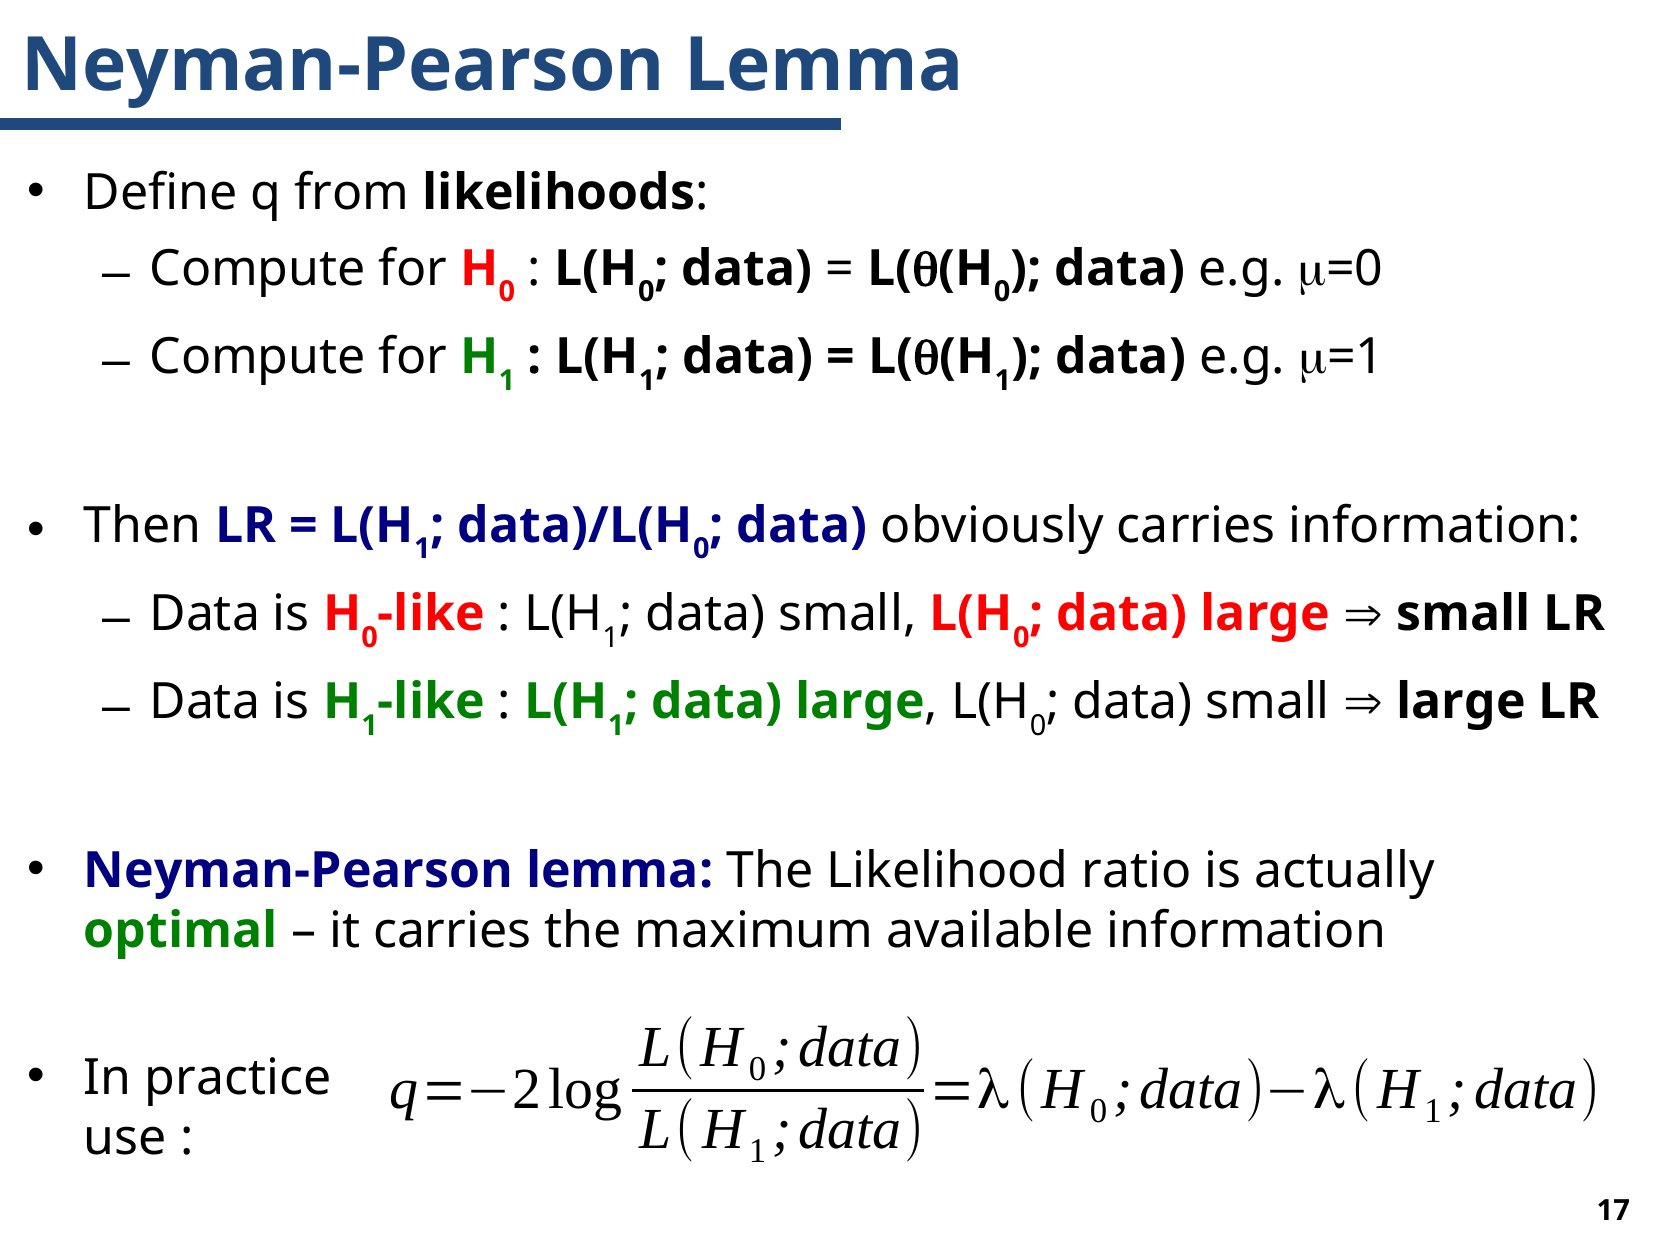

# Neyman-Pearson Lemma
Define q from likelihoods:
Compute for H0 : L(H0; data) = L(q(H0); data) e.g. m=0
Compute for H1 : L(H1; data) = L(q(H1); data) e.g. m=1
Then LR = L(H1; data)/L(H0; data) obviously carries information:
Data is H0-like : L(H1; data) small, L(H0; data) large Þ small LR
Data is H1-like : L(H1; data) large, L(H0; data) small Þ large LR
Neyman-Pearson lemma: The Likelihood ratio is actually optimal – it carries the maximum available information
In practice
use :
17